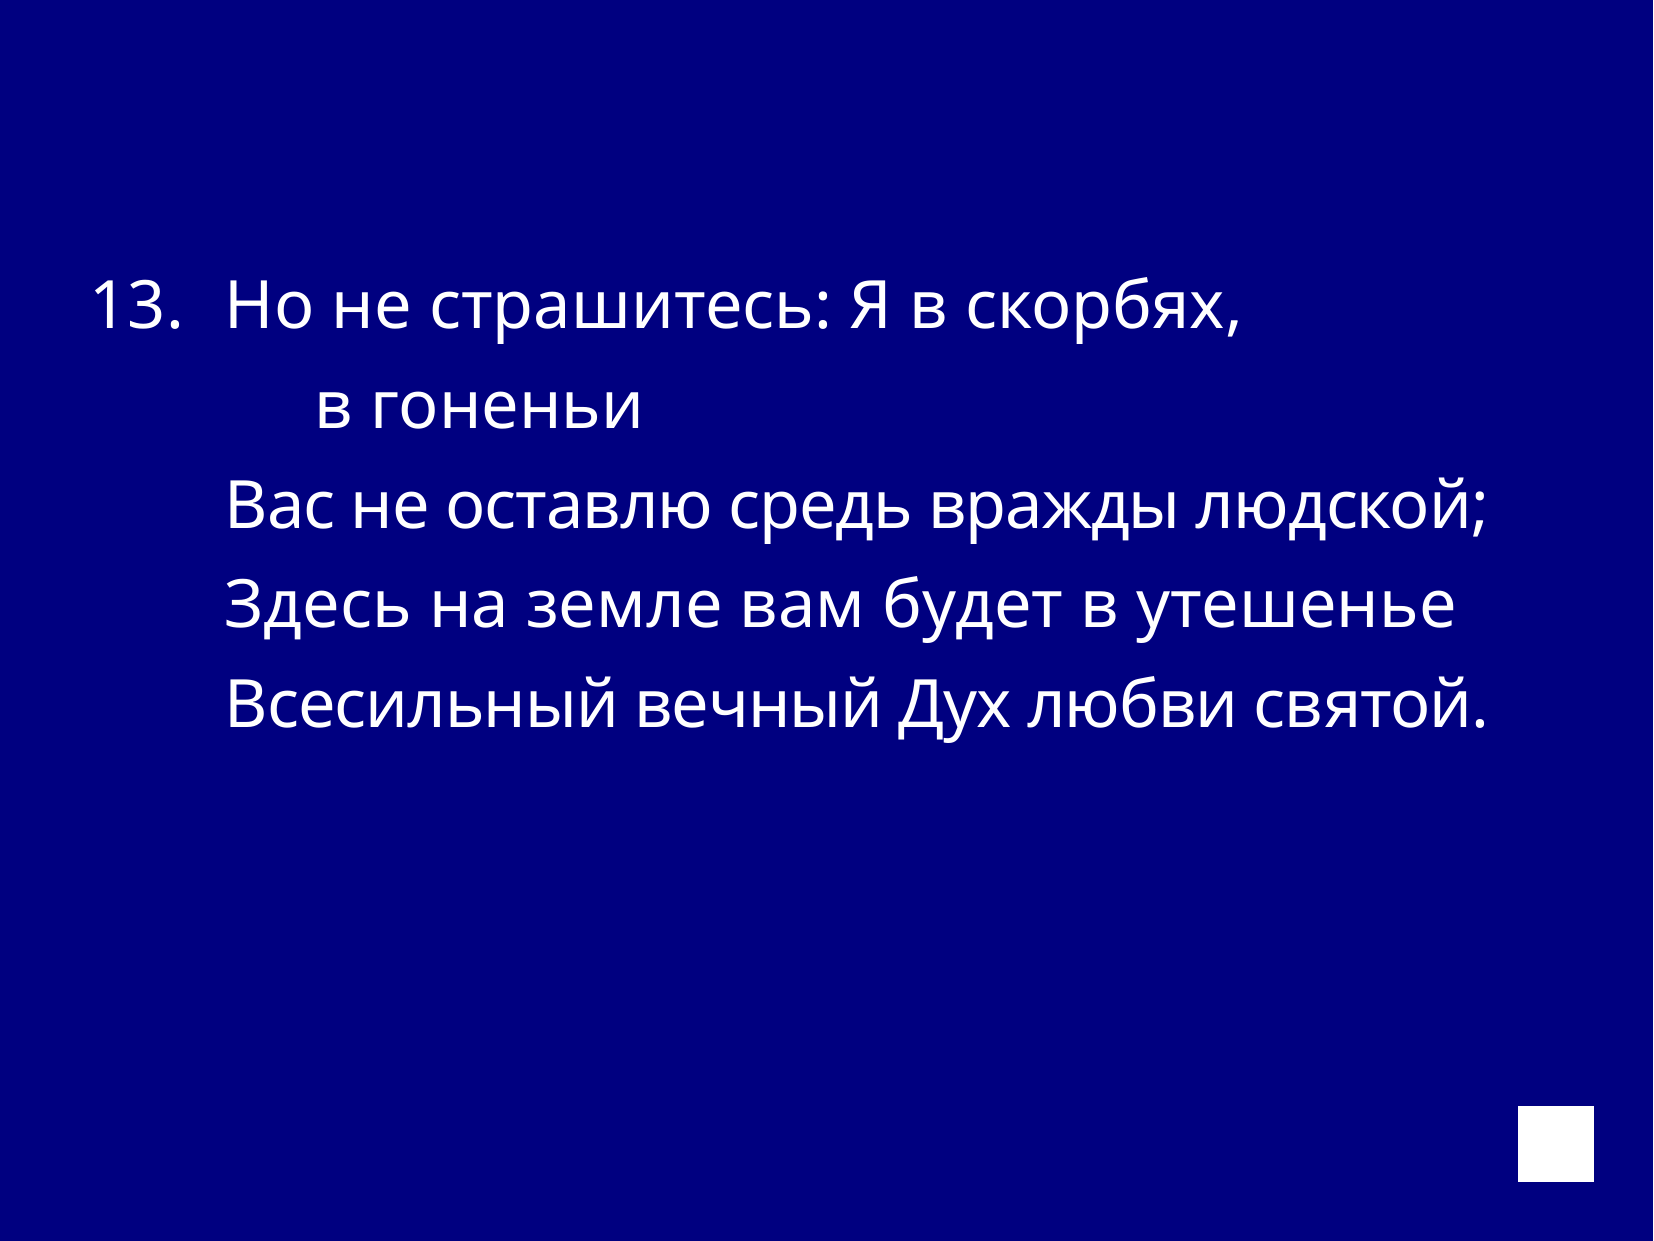

13.	Но не страшитесь: Я в скорбях,
		в гоненьи
	Вас не оставлю средь вражды людской;
	Здесь на земле вам будет в утешенье
	Всесильный вечный Дух любви святой.